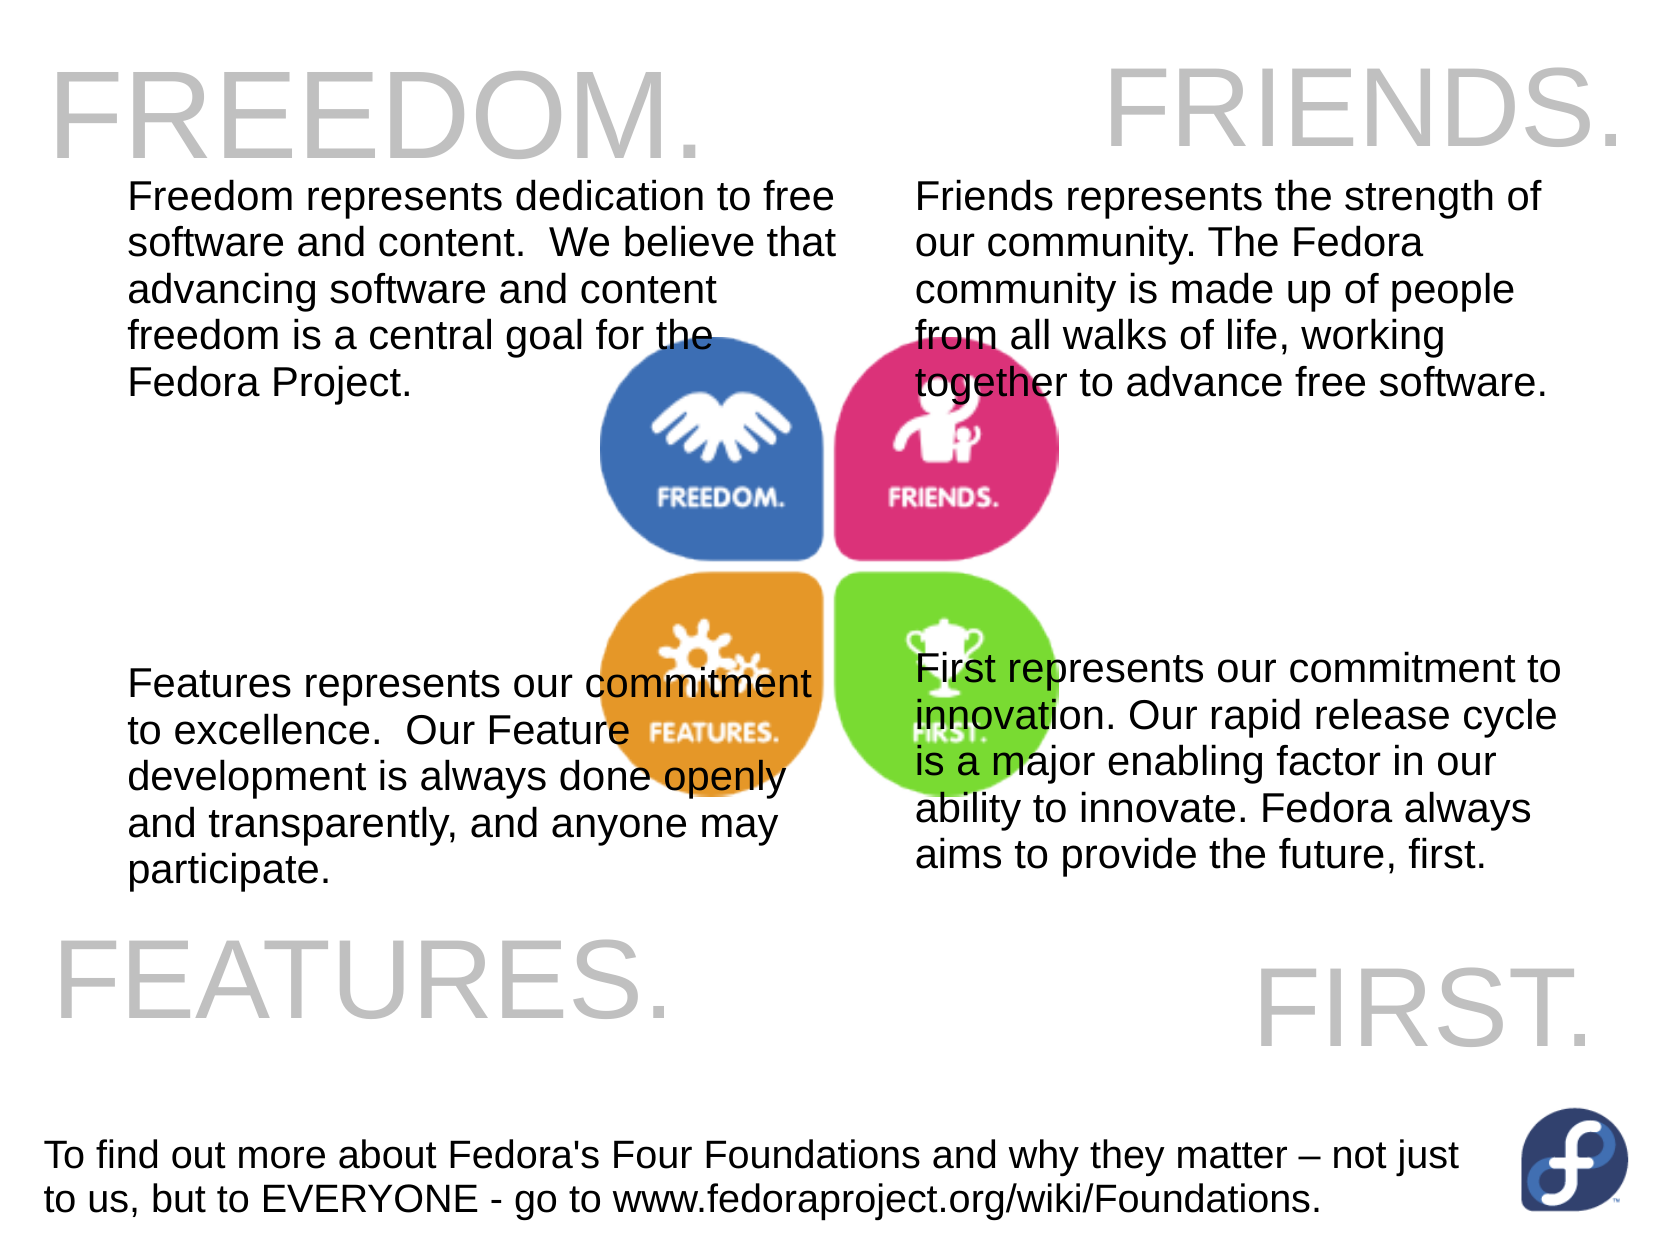

FREEDOM.
FRIENDS.
Freedom represents dedication to free software and content. We believe that advancing software and content freedom is a central goal for the Fedora Project.
Friends represents the strength of our community. The Fedora community is made up of people from all walks of life, working together to advance free software.
First represents our commitment to innovation. Our rapid release cycle is a major enabling factor in our ability to innovate. Fedora always aims to provide the future, first.
Features represents our commitment to excellence. Our Feature development is always done openly and transparently, and anyone may participate.
FEATURES.
FIRST.
To find out more about Fedora's Four Foundations and why they matter – not just
to us, but to EVERYONE - go to www.fedoraproject.org/wiki/Foundations.